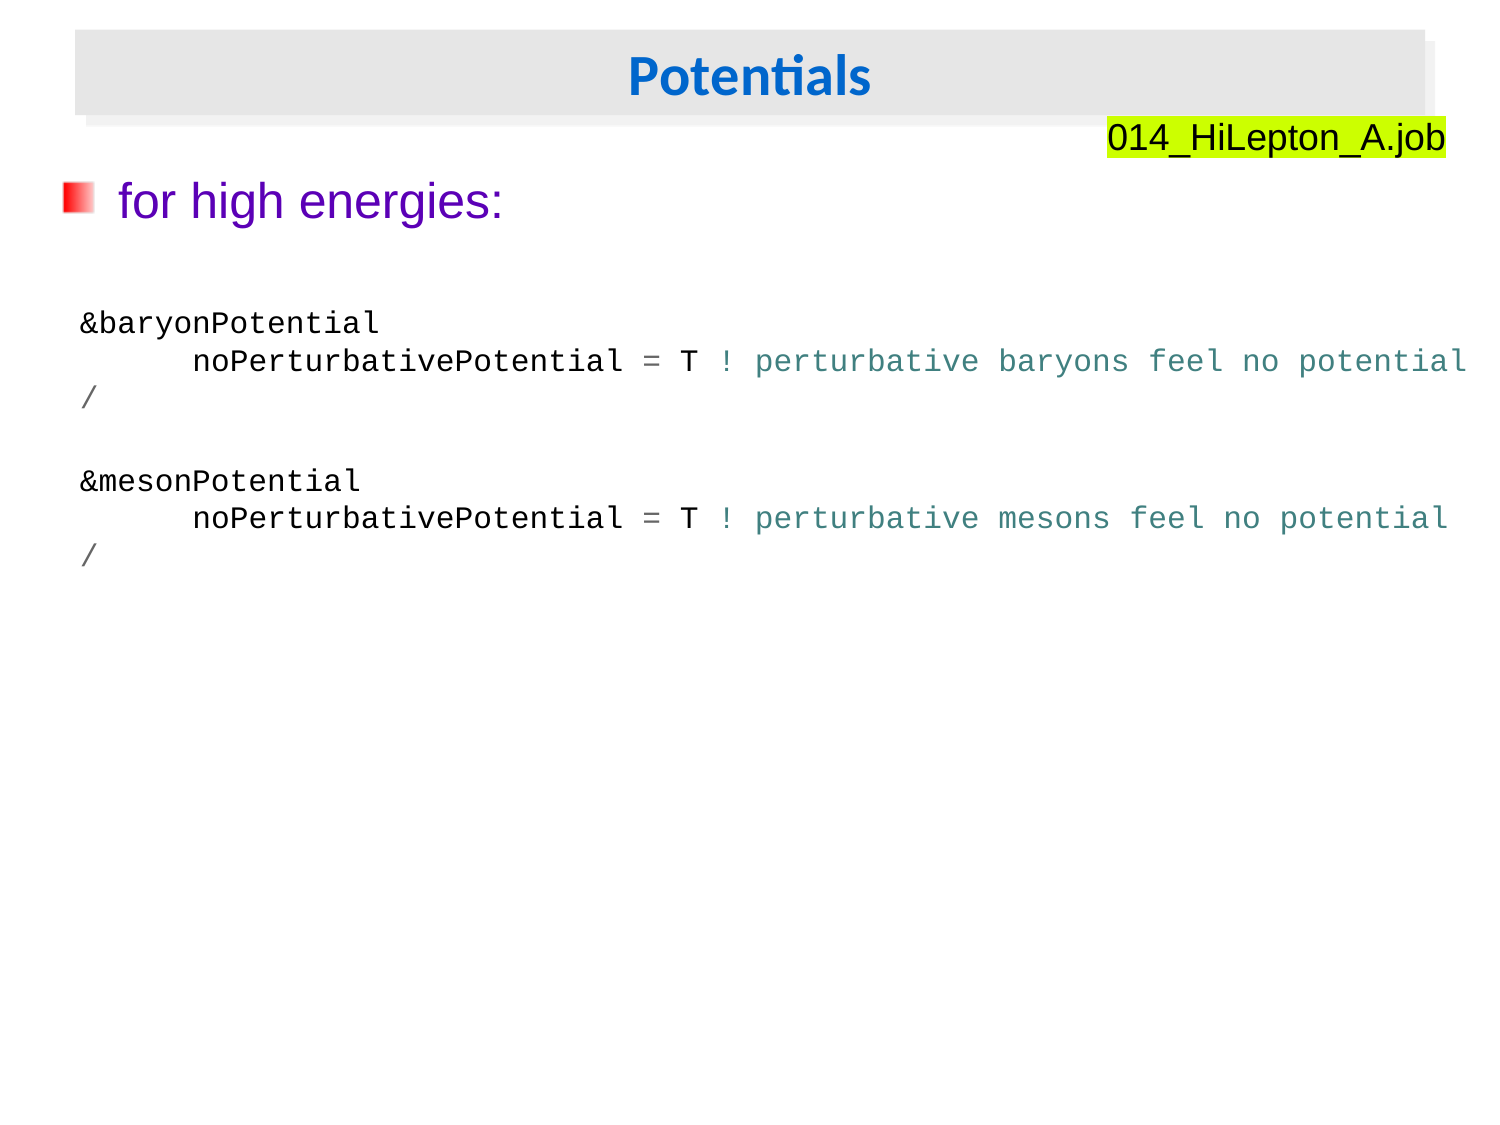

# Potentials
014_HiLepton_A.job
for high energies:
&baryonPotential
 noPerturbativePotential = T ! perturbative baryons feel no potential
/
&mesonPotential
 noPerturbativePotential = T ! perturbative mesons feel no potential
/